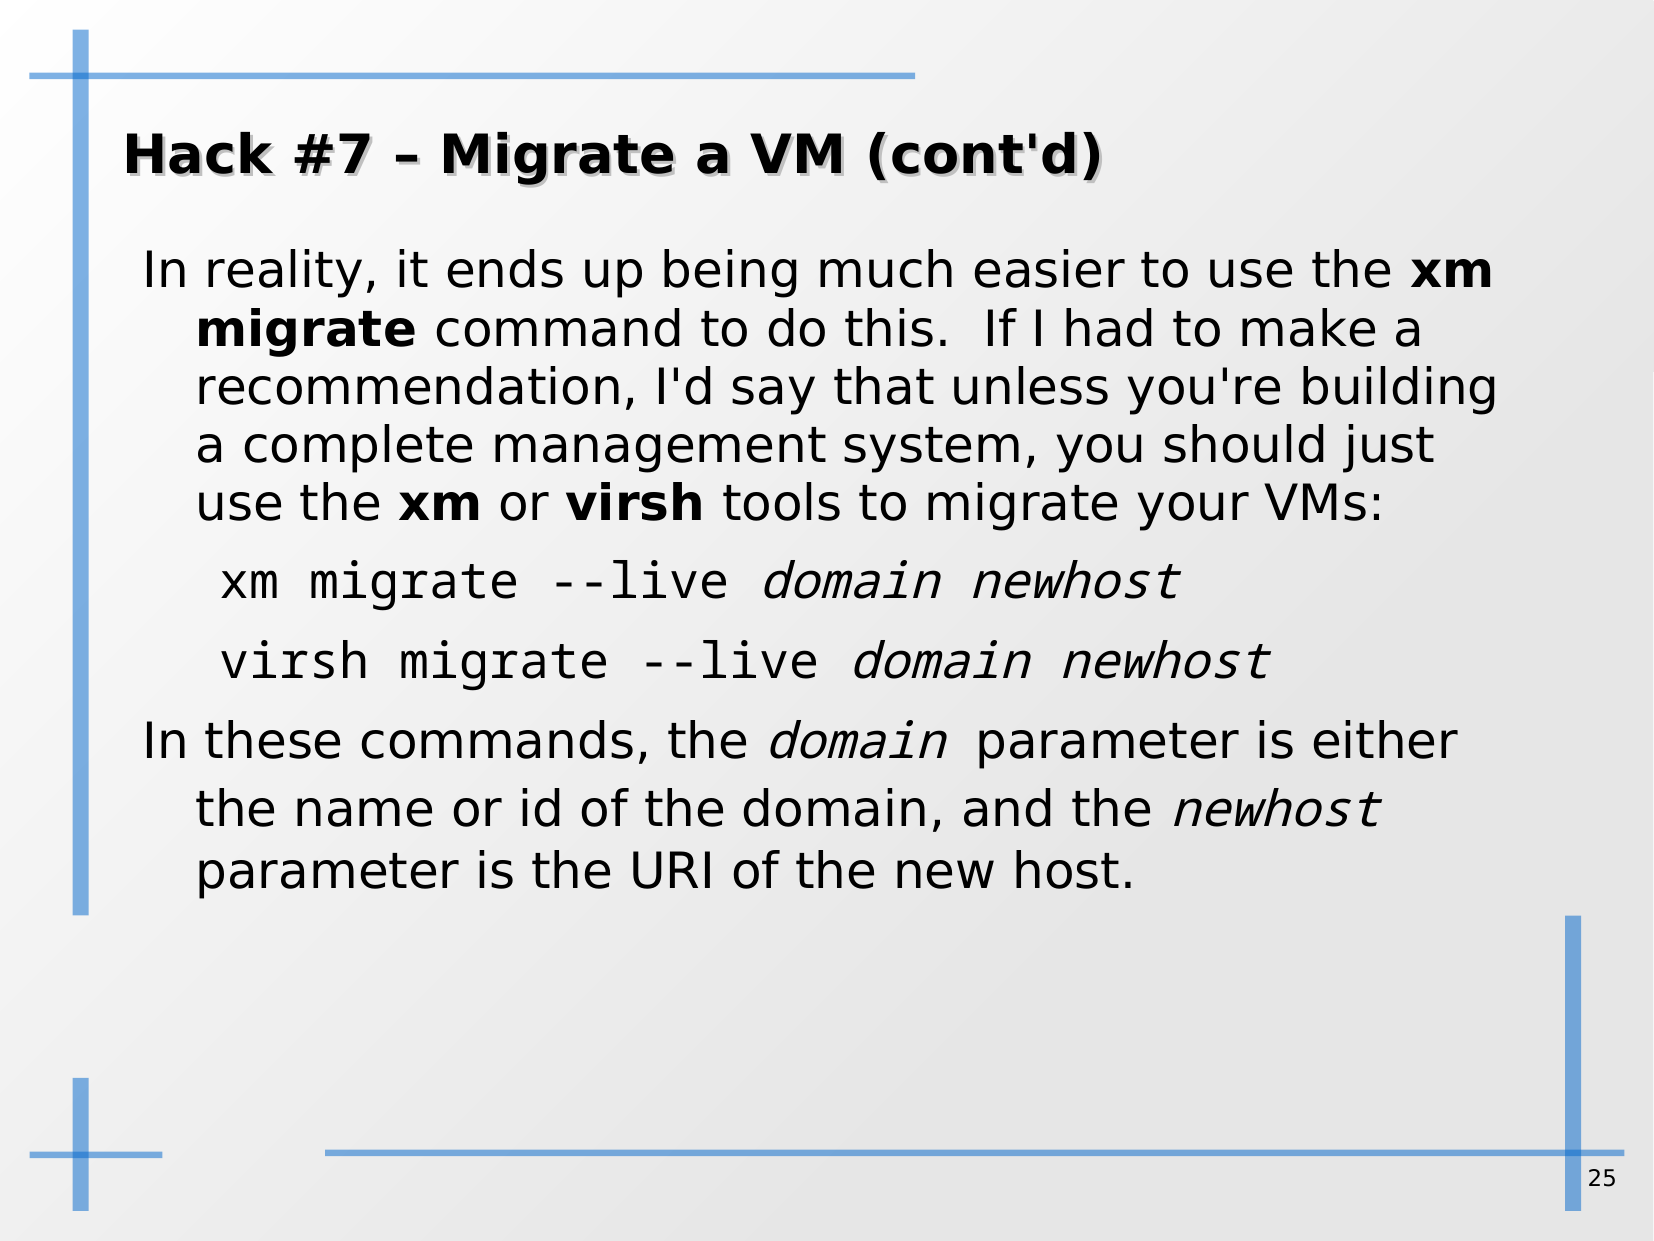

# Hack #7 – Migrate a VM (cont'd)
In reality, it ends up being much easier to use the xm migrate command to do this. If I had to make a recommendation, I'd say that unless you're building a complete management system, you should just use the xm or virsh tools to migrate your VMs:
xm migrate --live domain newhost
virsh migrate --live domain newhost
In these commands, the domain parameter is either the name or id of the domain, and the newhost parameter is the URI of the new host.